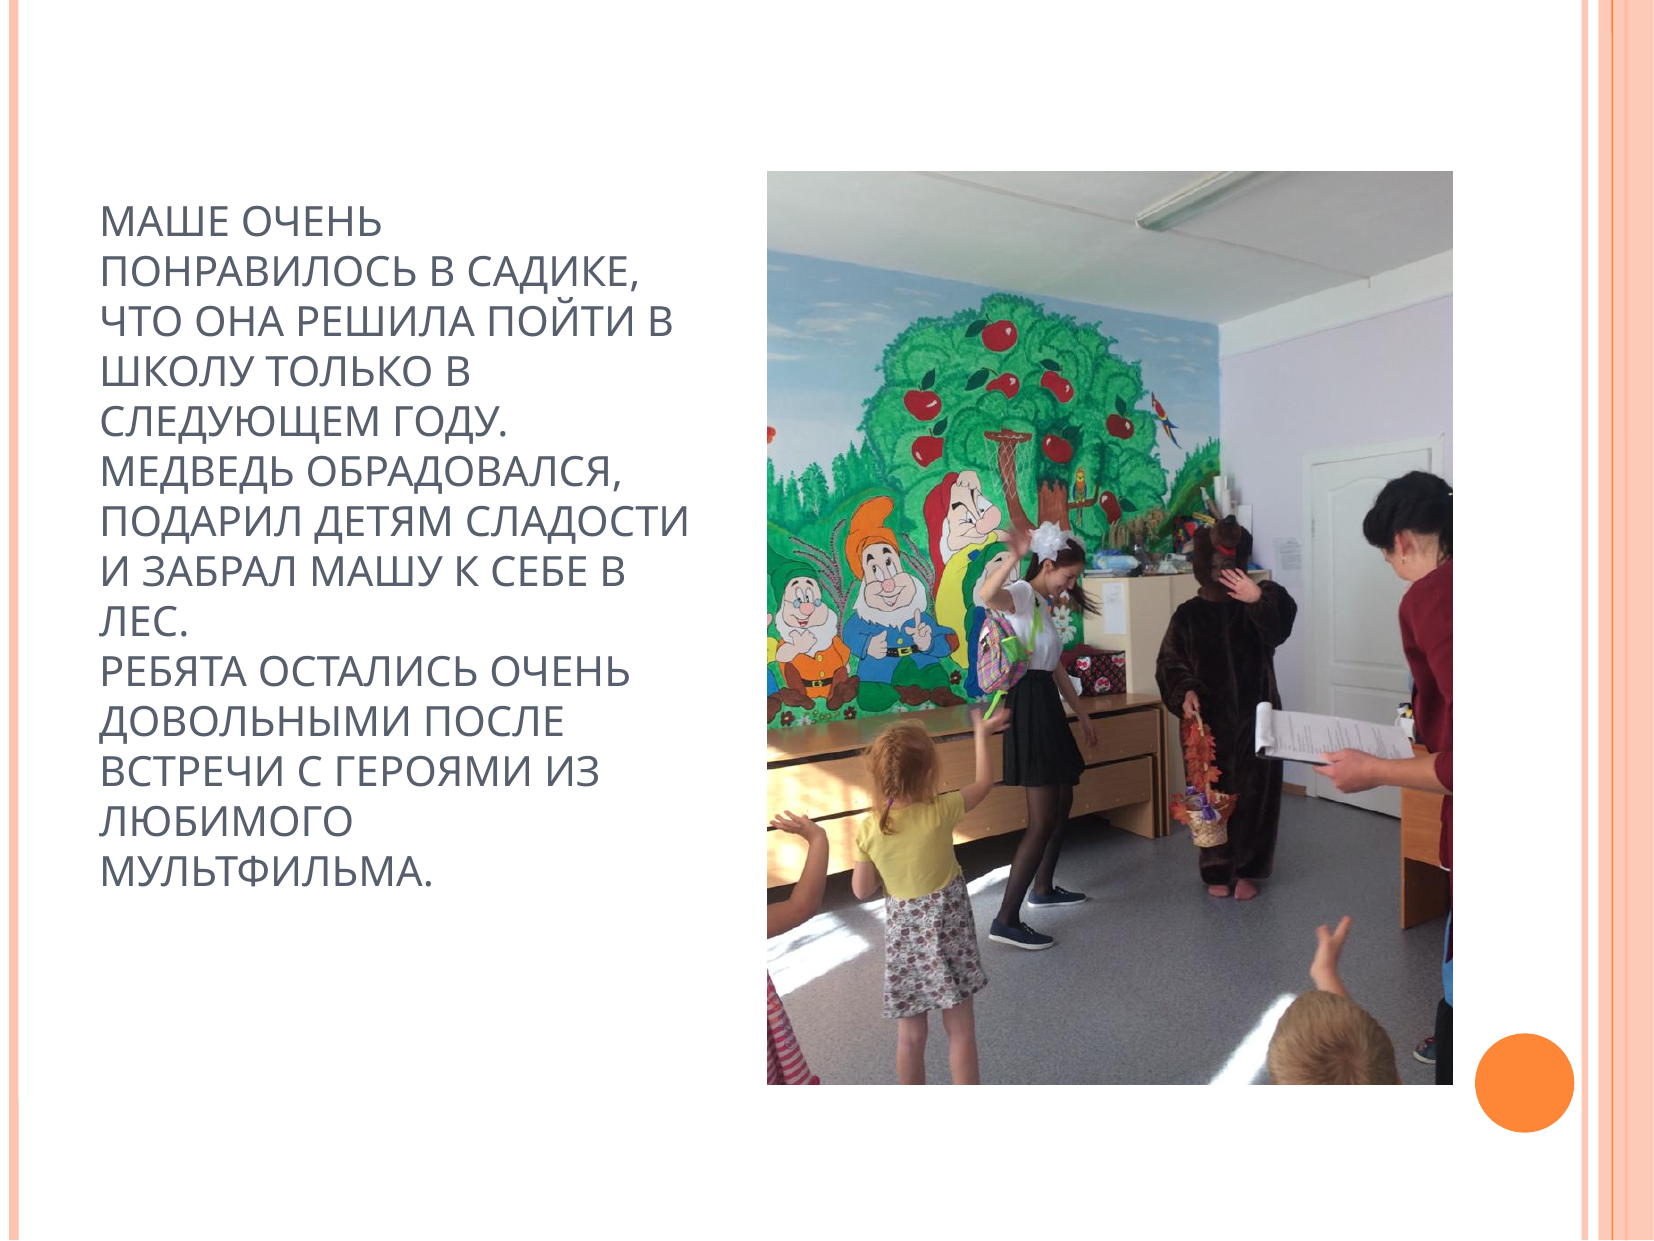

# Маше очень понравилось в садике, что она решила пойти в школу только в следующем году. Медведь обрадовался, подарил детям сладости и забрал Машу к себе в лес. Ребята остались очень довольными после встречи с героями из любимого мультфильма.